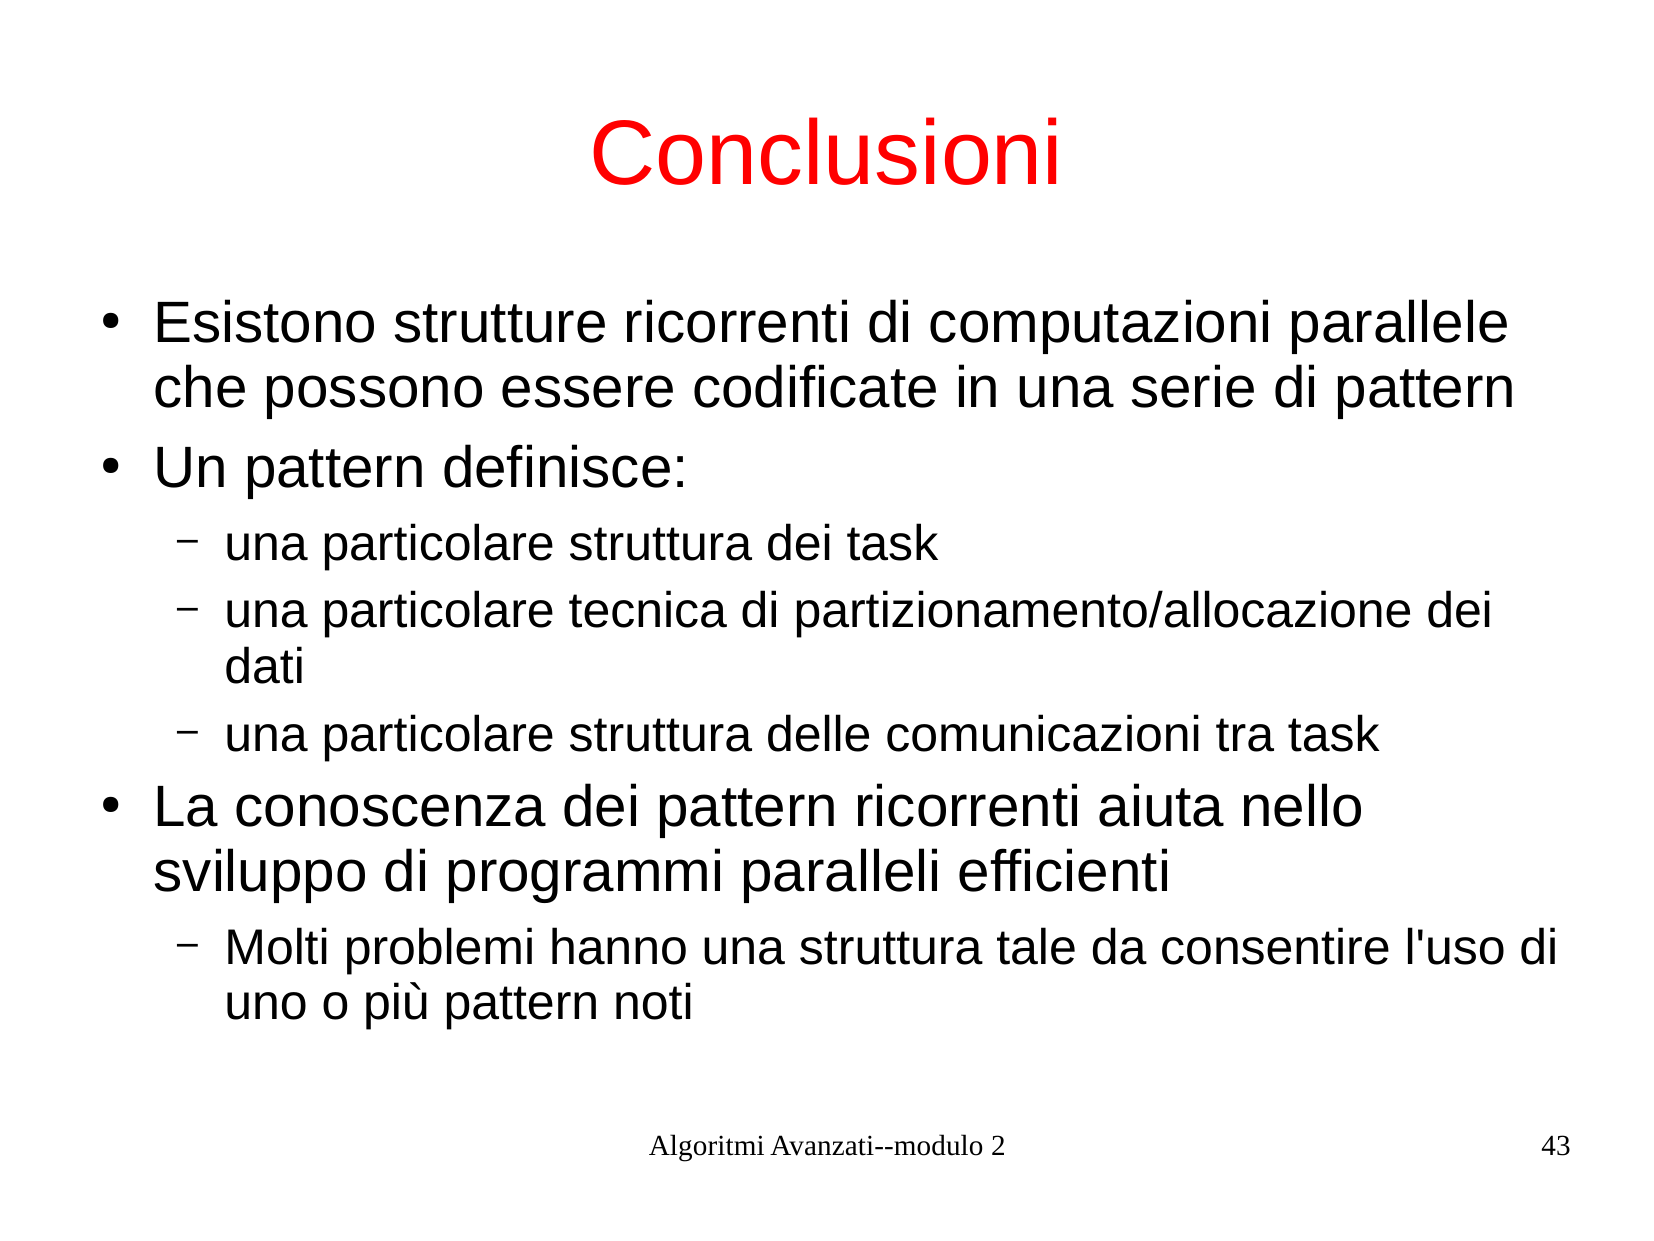

# Conclusioni
Esistono strutture ricorrenti di computazioni parallele che possono essere codificate in una serie di pattern
Un pattern definisce:
una particolare struttura dei task
una particolare tecnica di partizionamento/allocazione dei dati
una particolare struttura delle comunicazioni tra task
La conoscenza dei pattern ricorrenti aiuta nello sviluppo di programmi paralleli efficienti
Molti problemi hanno una struttura tale da consentire l'uso di uno o più pattern noti
Algoritmi Avanzati--modulo 2
43